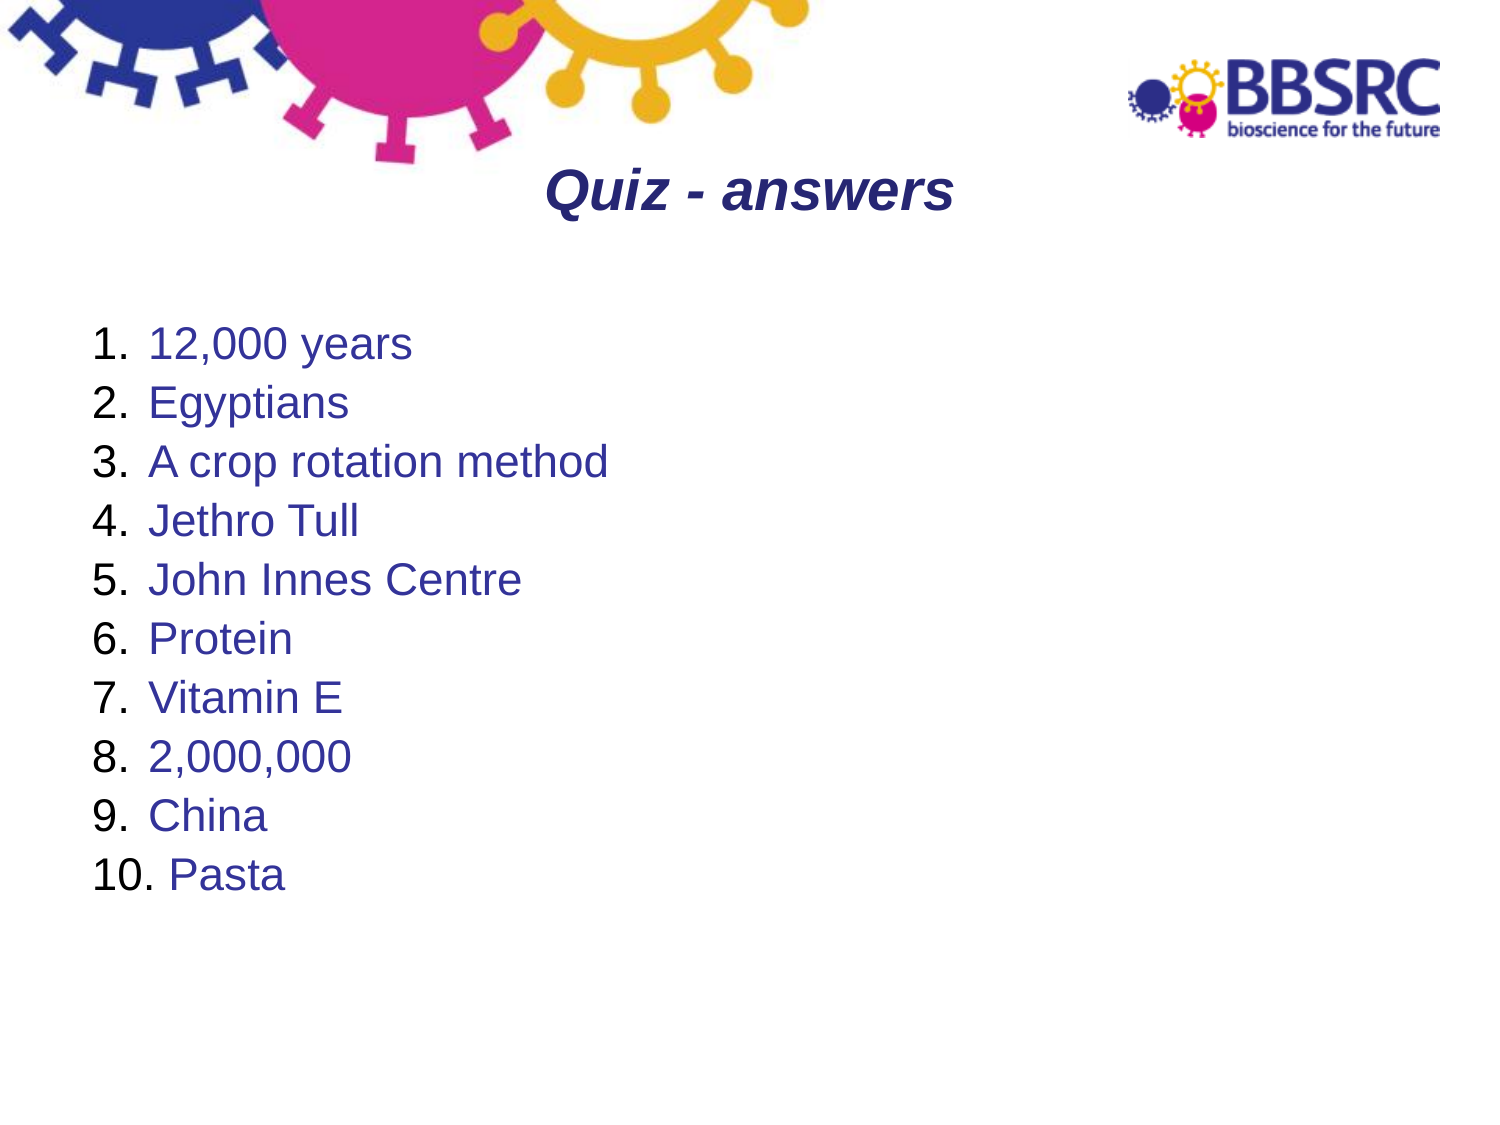

Quiz - answers
12,000 years
Egyptians
A crop rotation method
Jethro Tull
John Innes Centre
Protein
Vitamin E
2,000,000
China
 Pasta